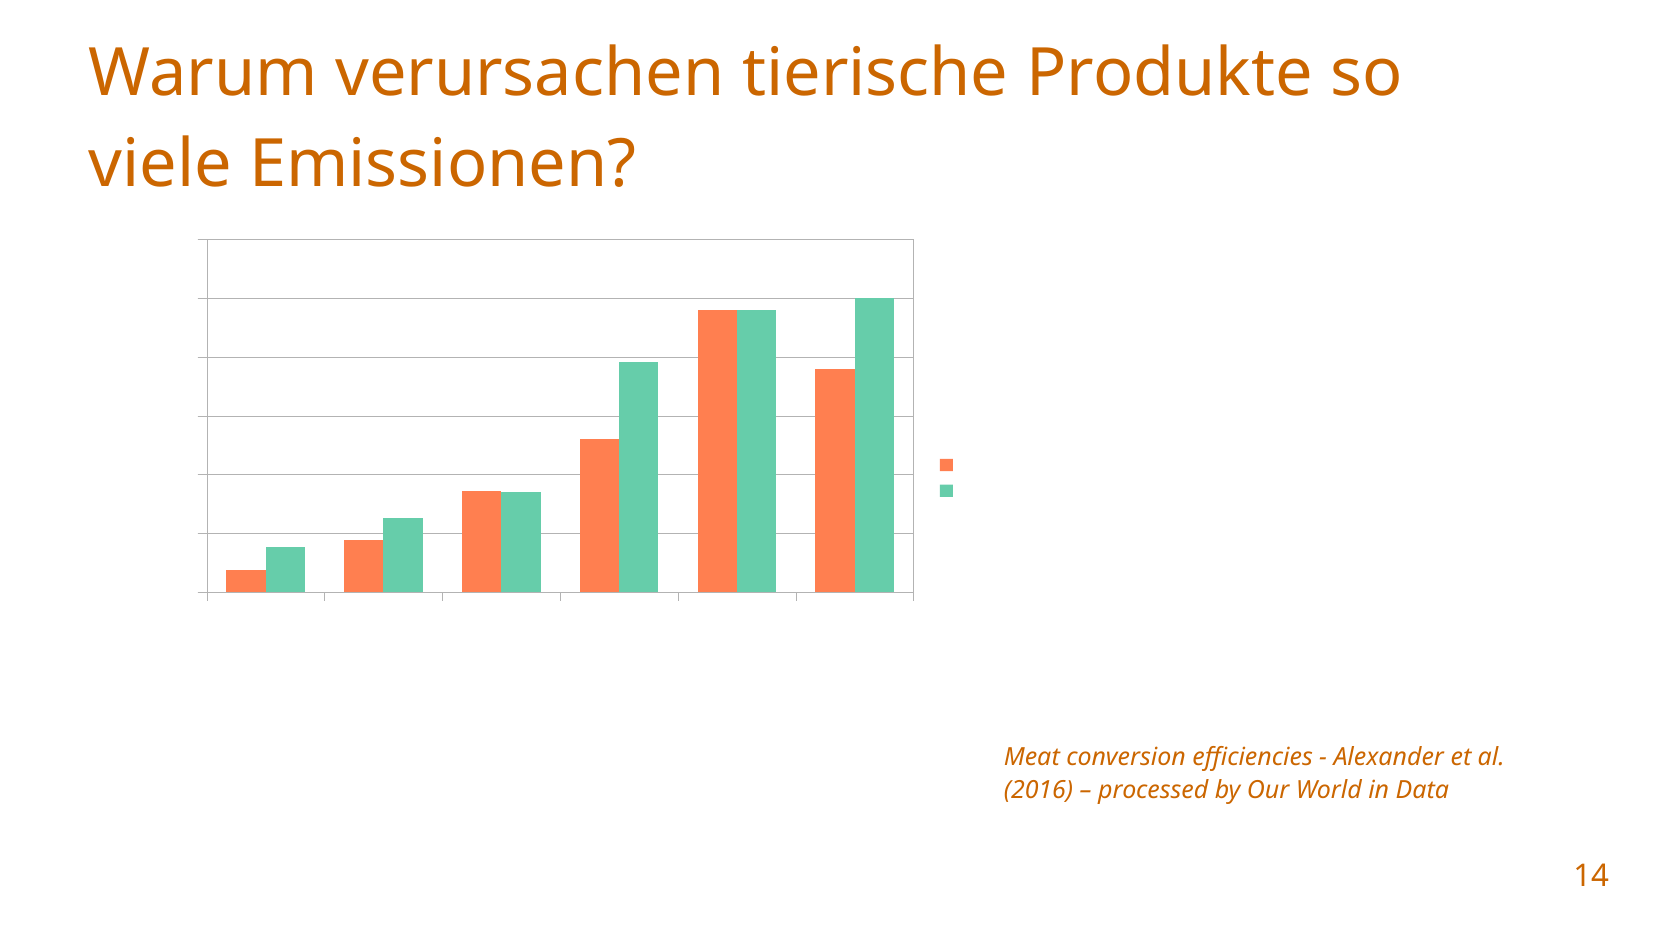

# Warum verursachen tierische Produkte so viele Emissionen?
Meat conversion efficiencies - Alexander et al. (2016) – processed by Our World in Data